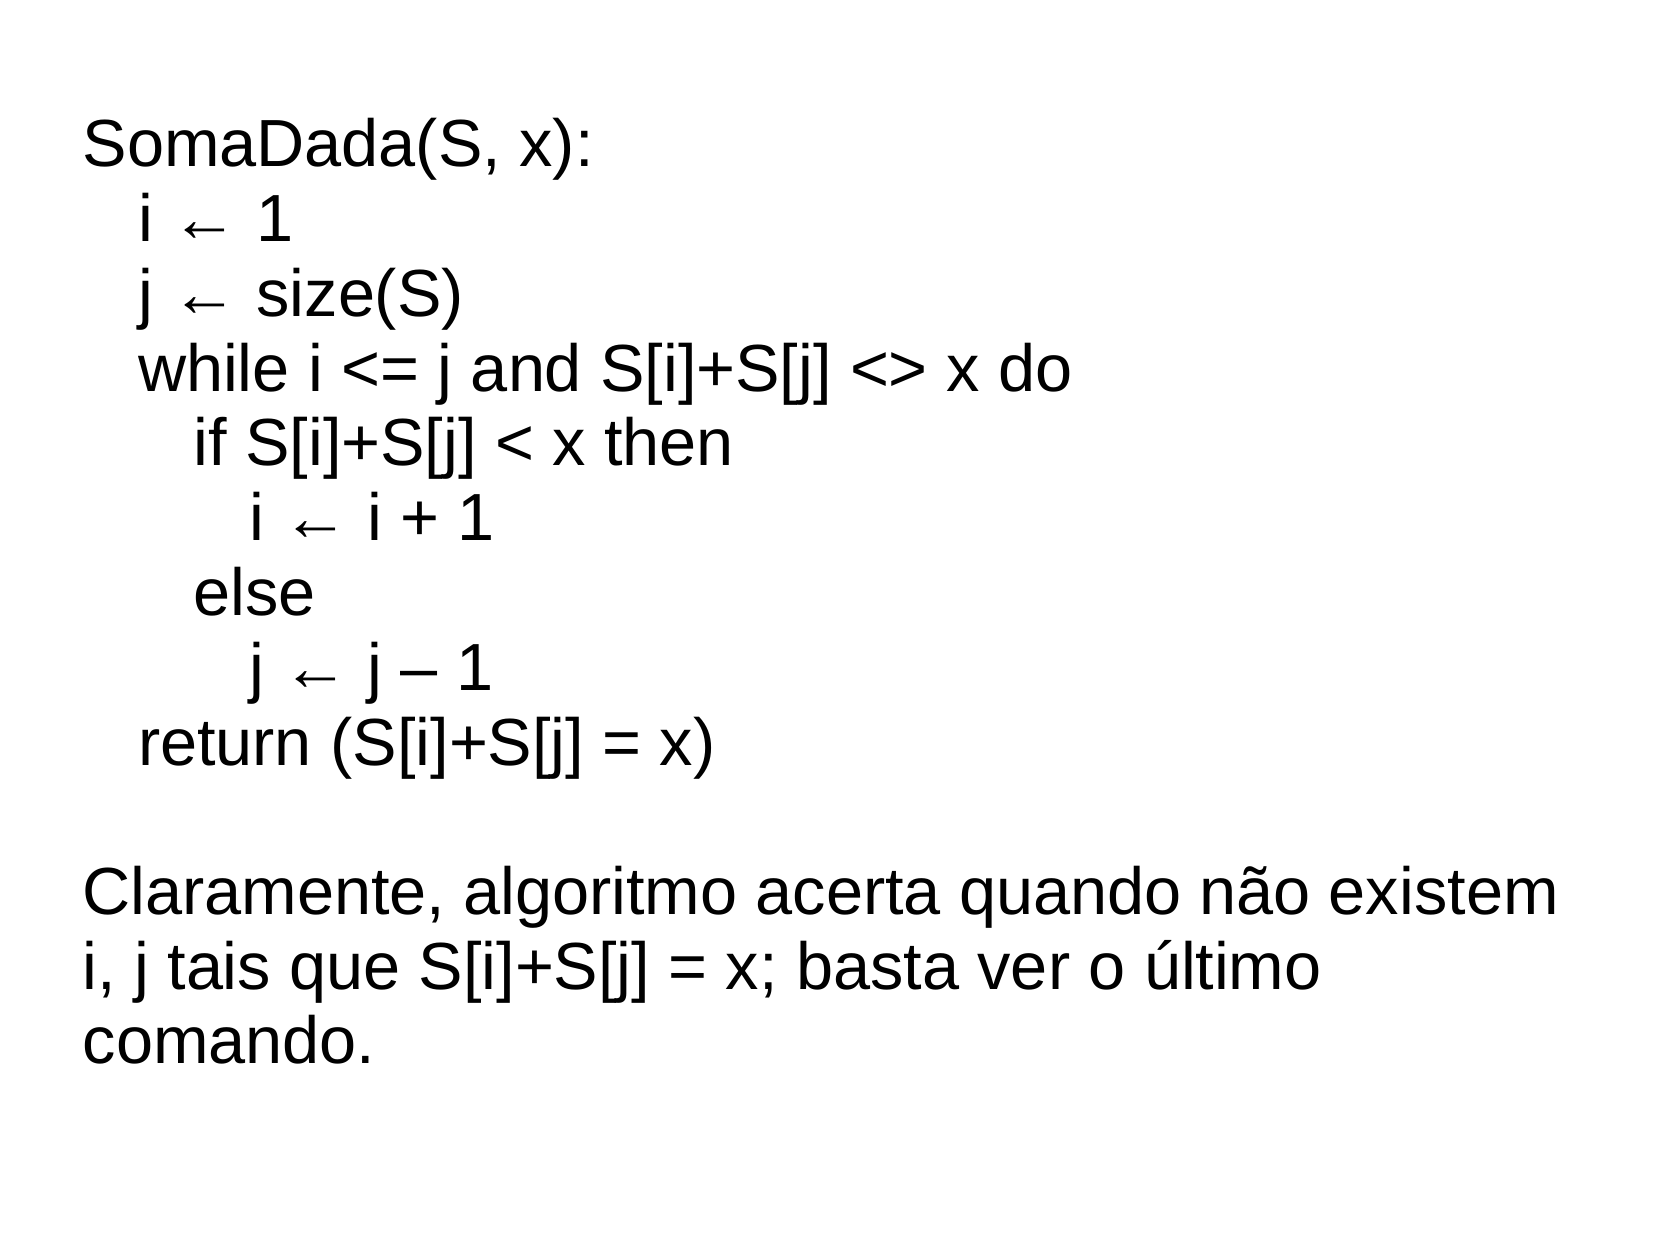

# SomaDada(S, x):
 i ← 1
 j ← size(S)
 while i <= j and S[i]+S[j] <> x do
 if S[i]+S[j] < x then
 i ← i + 1
 else
 j ← j – 1
 return (S[i]+S[j] = x)
Claramente, algoritmo acerta quando não existem i, j tais que S[i]+S[j] = x; basta ver o último comando.